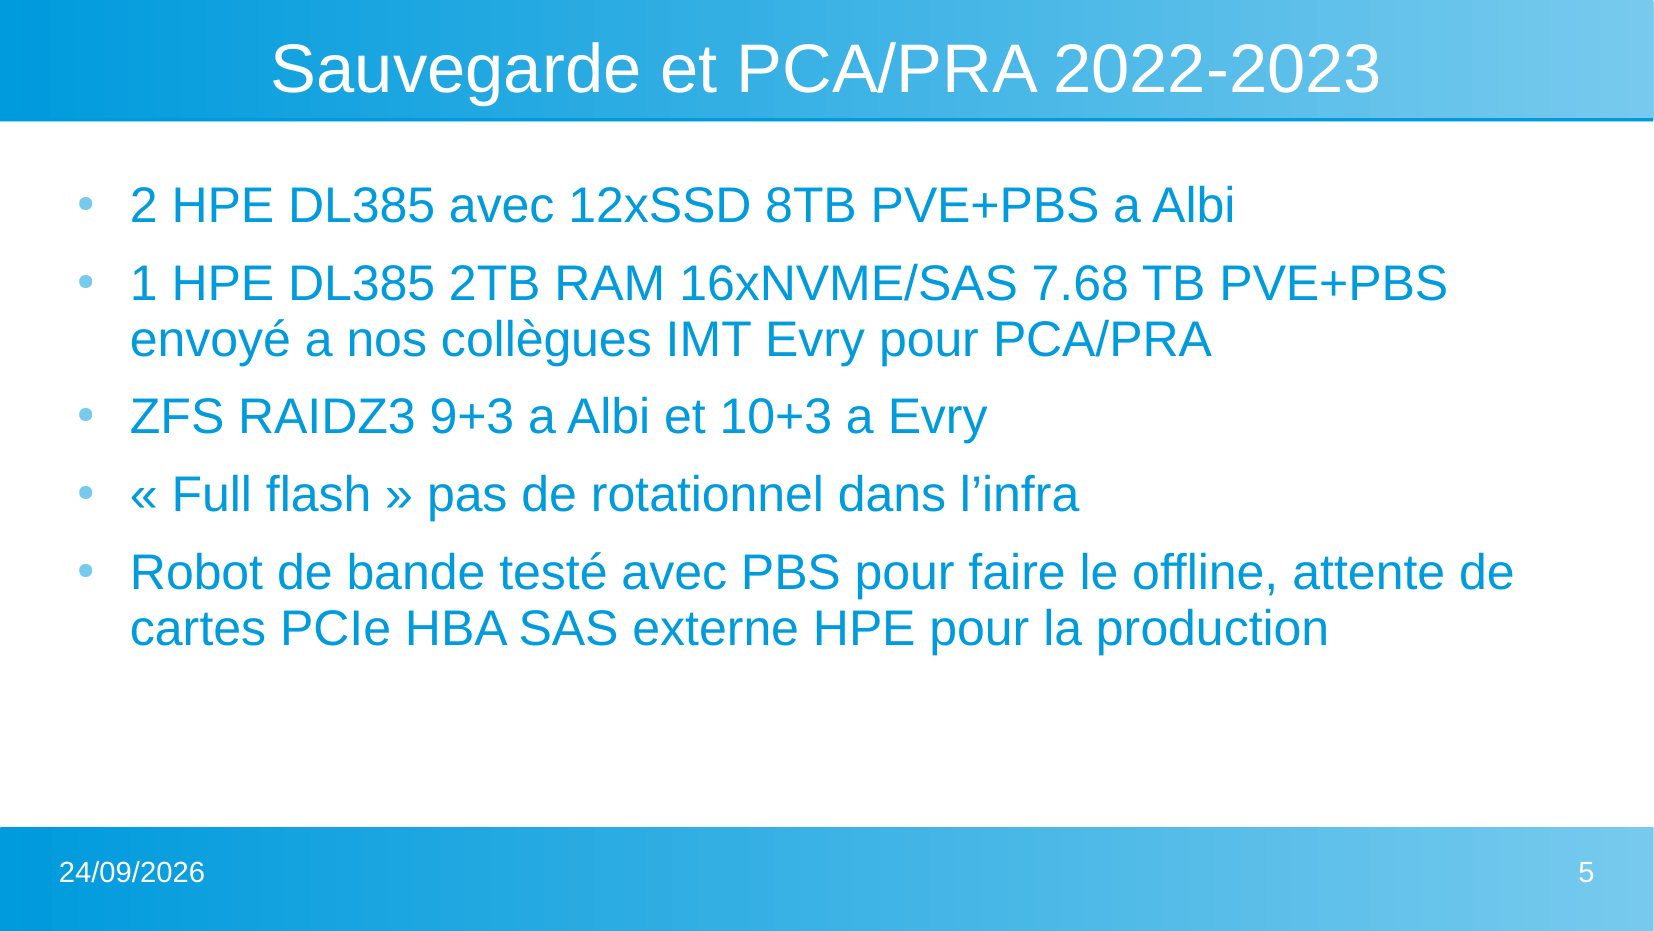

# Sauvegarde et PCA/PRA 2022-2023
2 HPE DL385 avec 12xSSD 8TB PVE+PBS a Albi
1 HPE DL385 2TB RAM 16xNVME/SAS 7.68 TB PVE+PBS envoyé a nos collègues IMT Evry pour PCA/PRA
ZFS RAIDZ3 9+3 a Albi et 10+3 a Evry
« Full flash » pas de rotationnel dans l’infra
Robot de bande testé avec PBS pour faire le offline, attente de cartes PCIe HBA SAS externe HPE pour la production
5